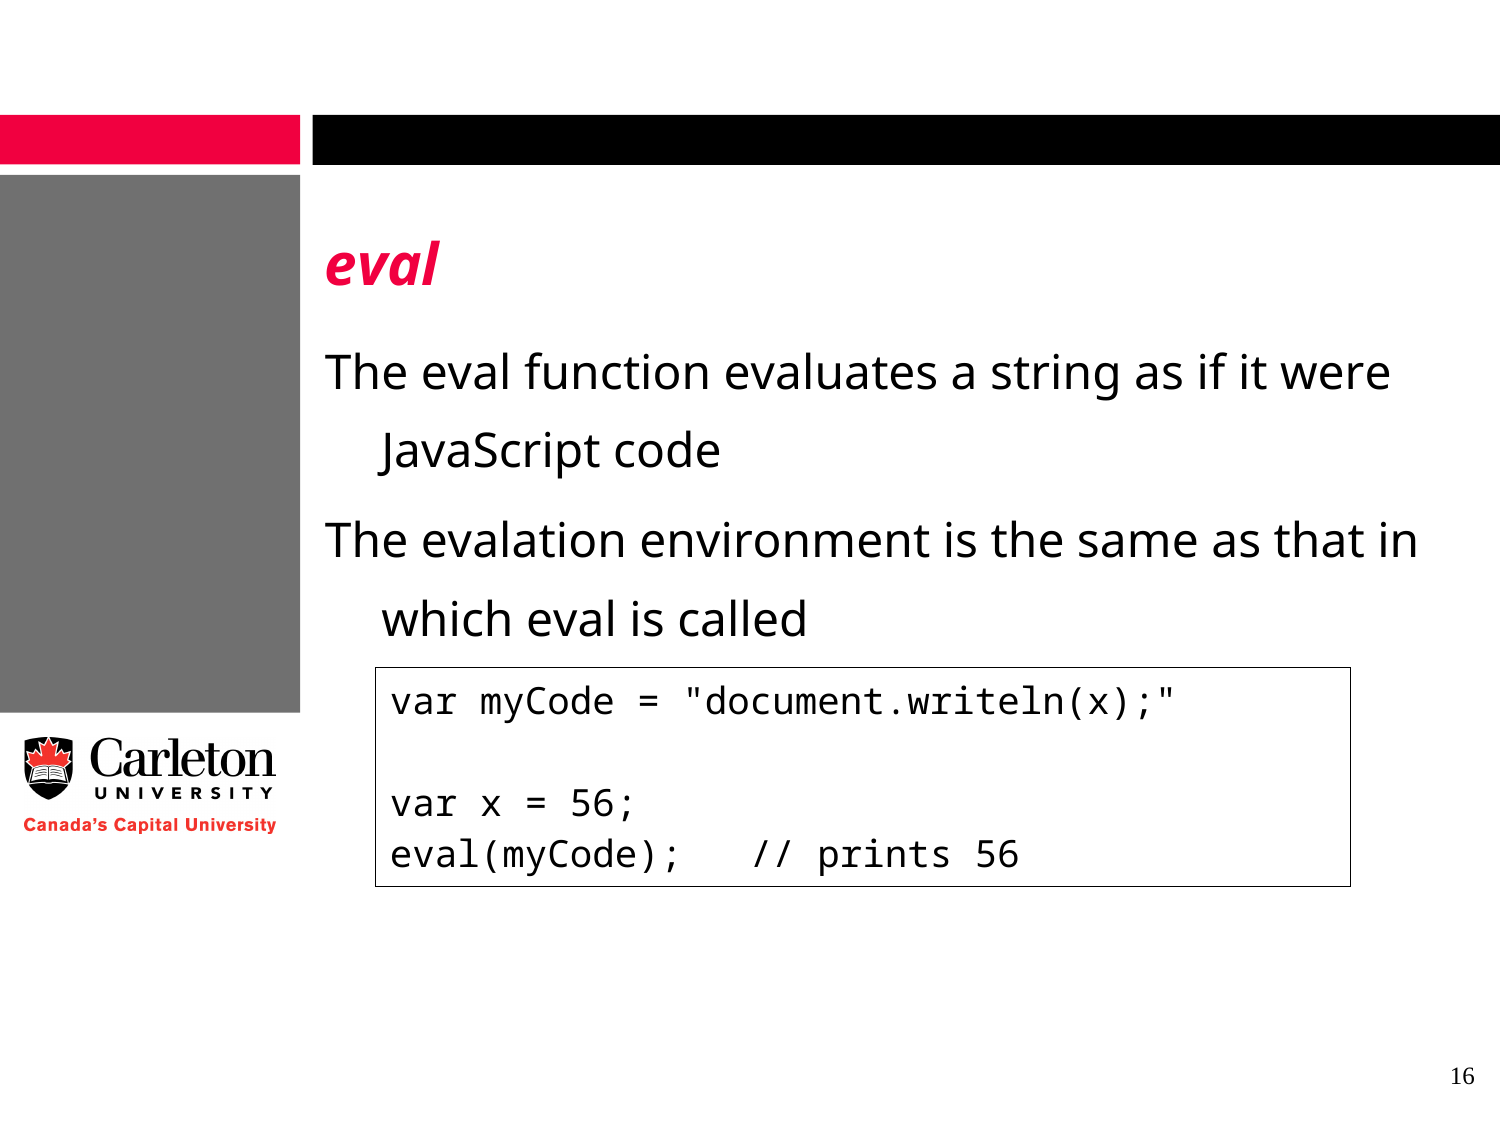

# eval
The eval function evaluates a string as if it were JavaScript code
The evalation environment is the same as that in which eval is called
var myCode = "document.writeln(x);"
var x = 56;
eval(myCode); // prints 56
16